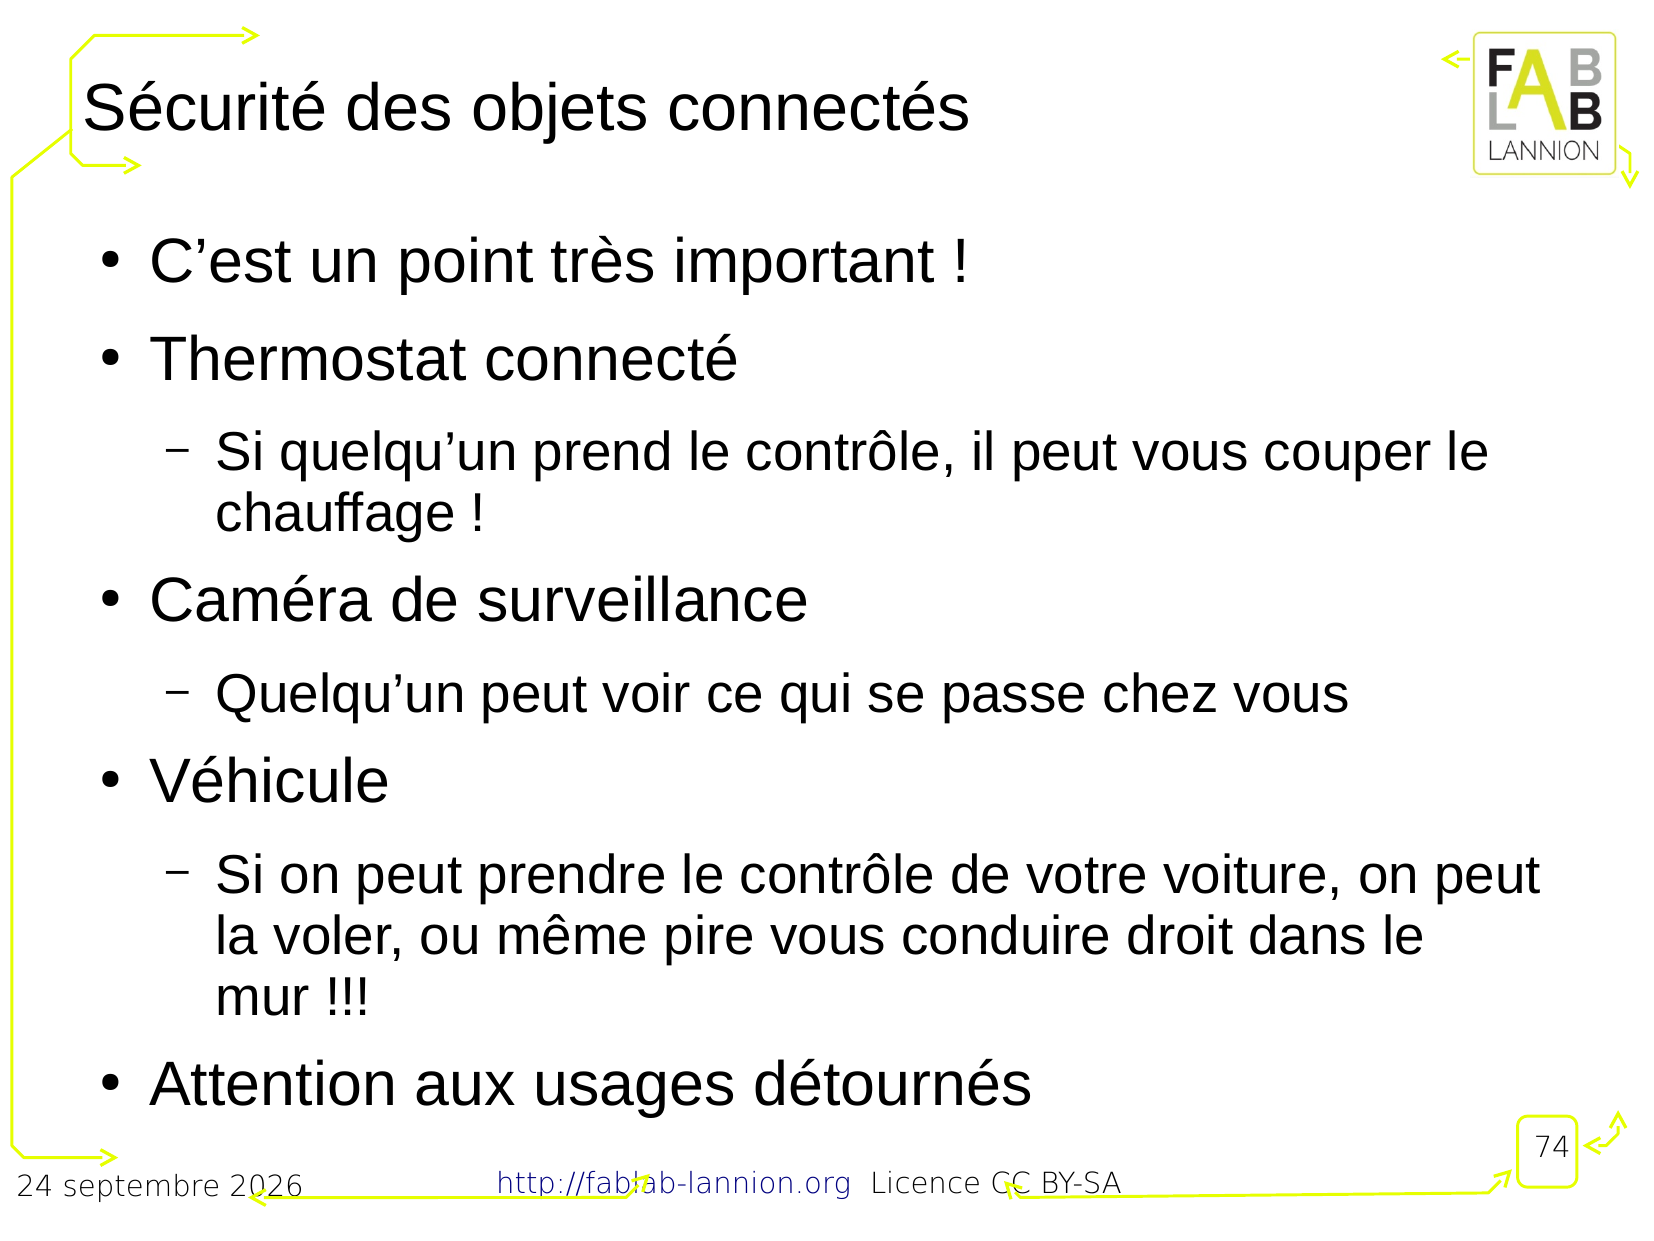

# Sécurité des objets connectés
C’est un point très important !
Thermostat connecté
Si quelqu’un prend le contrôle, il peut vous couper le chauffage !
Caméra de surveillance
Quelqu’un peut voir ce qui se passe chez vous
Véhicule
Si on peut prendre le contrôle de votre voiture, on peut la voler, ou même pire vous conduire droit dans le mur !!!
Attention aux usages détournés
74